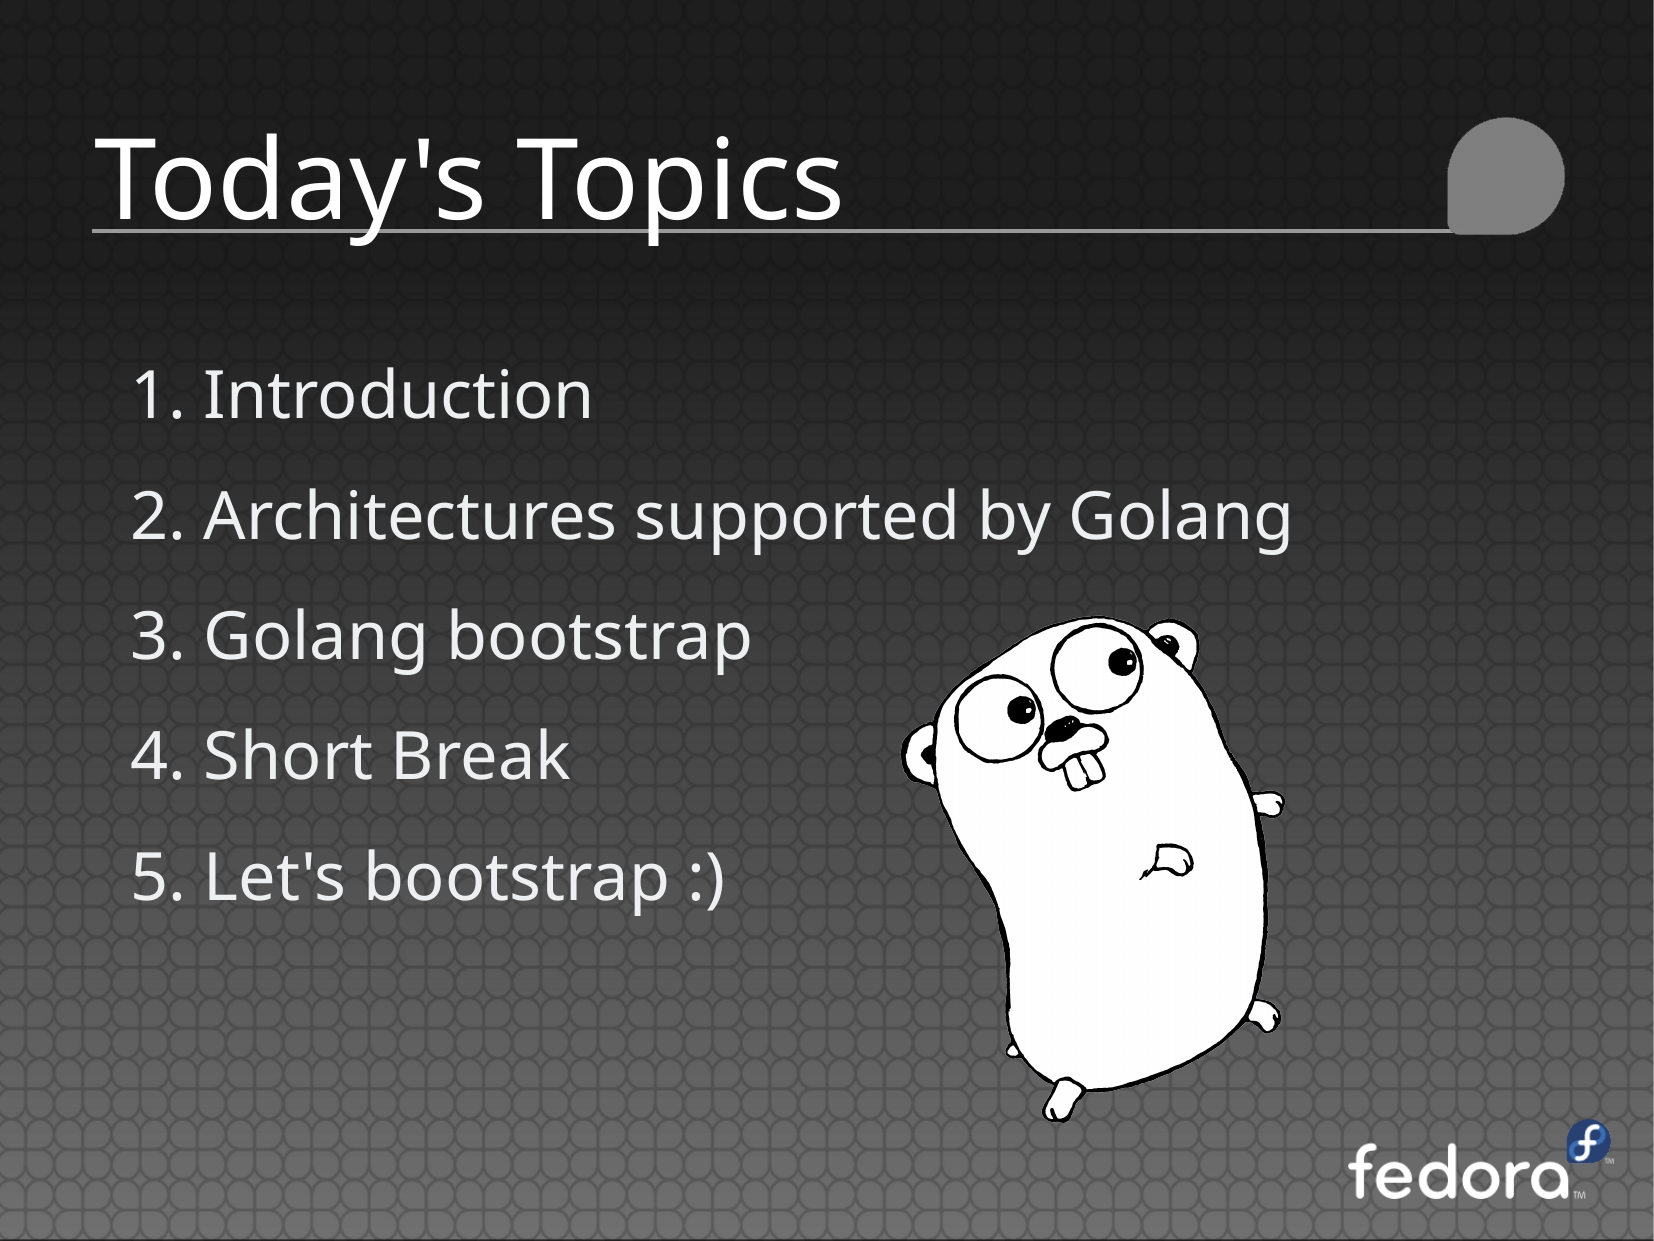

# Today's Topics
 Introduction
 Architectures supported by Golang
 Golang bootstrap
 Short Break
 Let's bootstrap :)